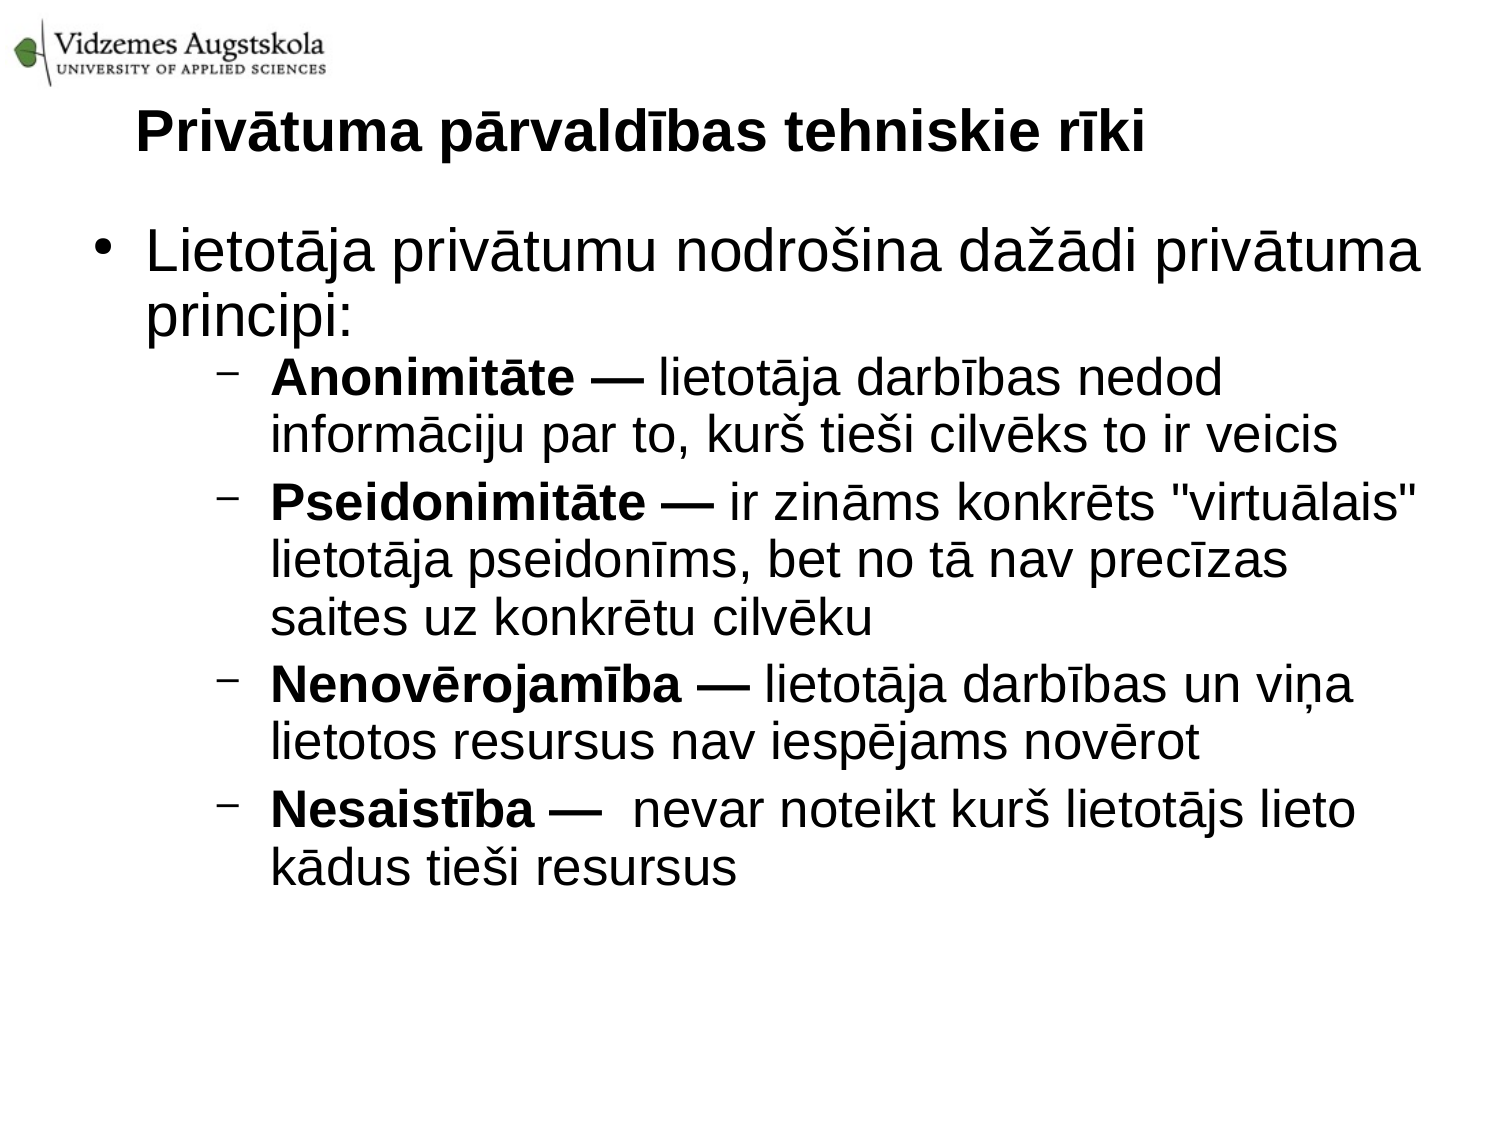

# Privātuma pārvaldības tehniskie rīki
Lietotāja privātumu nodrošina dažādi privātuma principi:
Anonimitāte — lietotāja darbības nedod informāciju par to, kurš tieši cilvēks to ir veicis
Pseidonimitāte — ir zināms konkrēts "virtuālais" lietotāja pseidonīms, bet no tā nav precīzas saites uz konkrētu cilvēku
Nenovērojamība — lietotāja darbības un viņa lietotos resursus nav iespējams novērot
Nesaistība — nevar noteikt kurš lietotājs lieto kādus tieši resursus